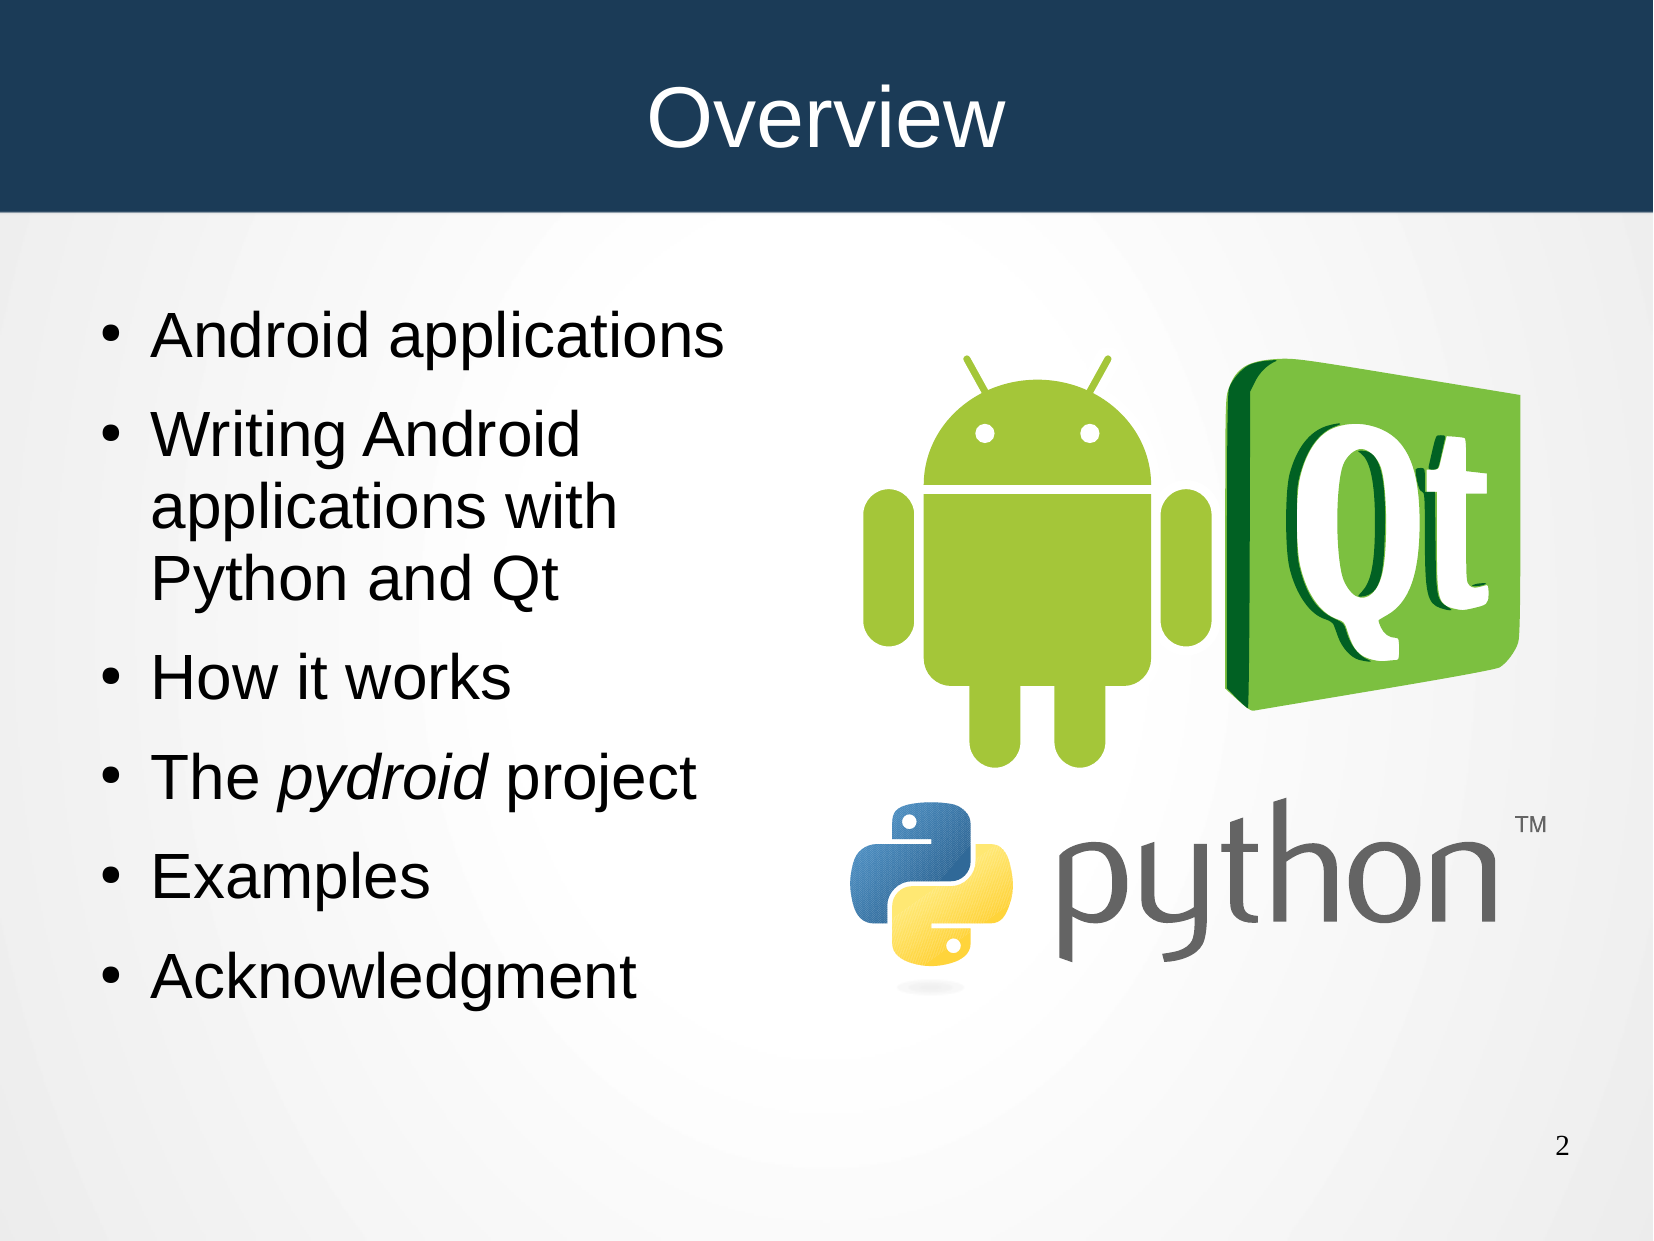

# Overview
Android applications
Writing Android applications with Python and Qt
How it works
The pydroid project
Examples
Acknowledgment
2